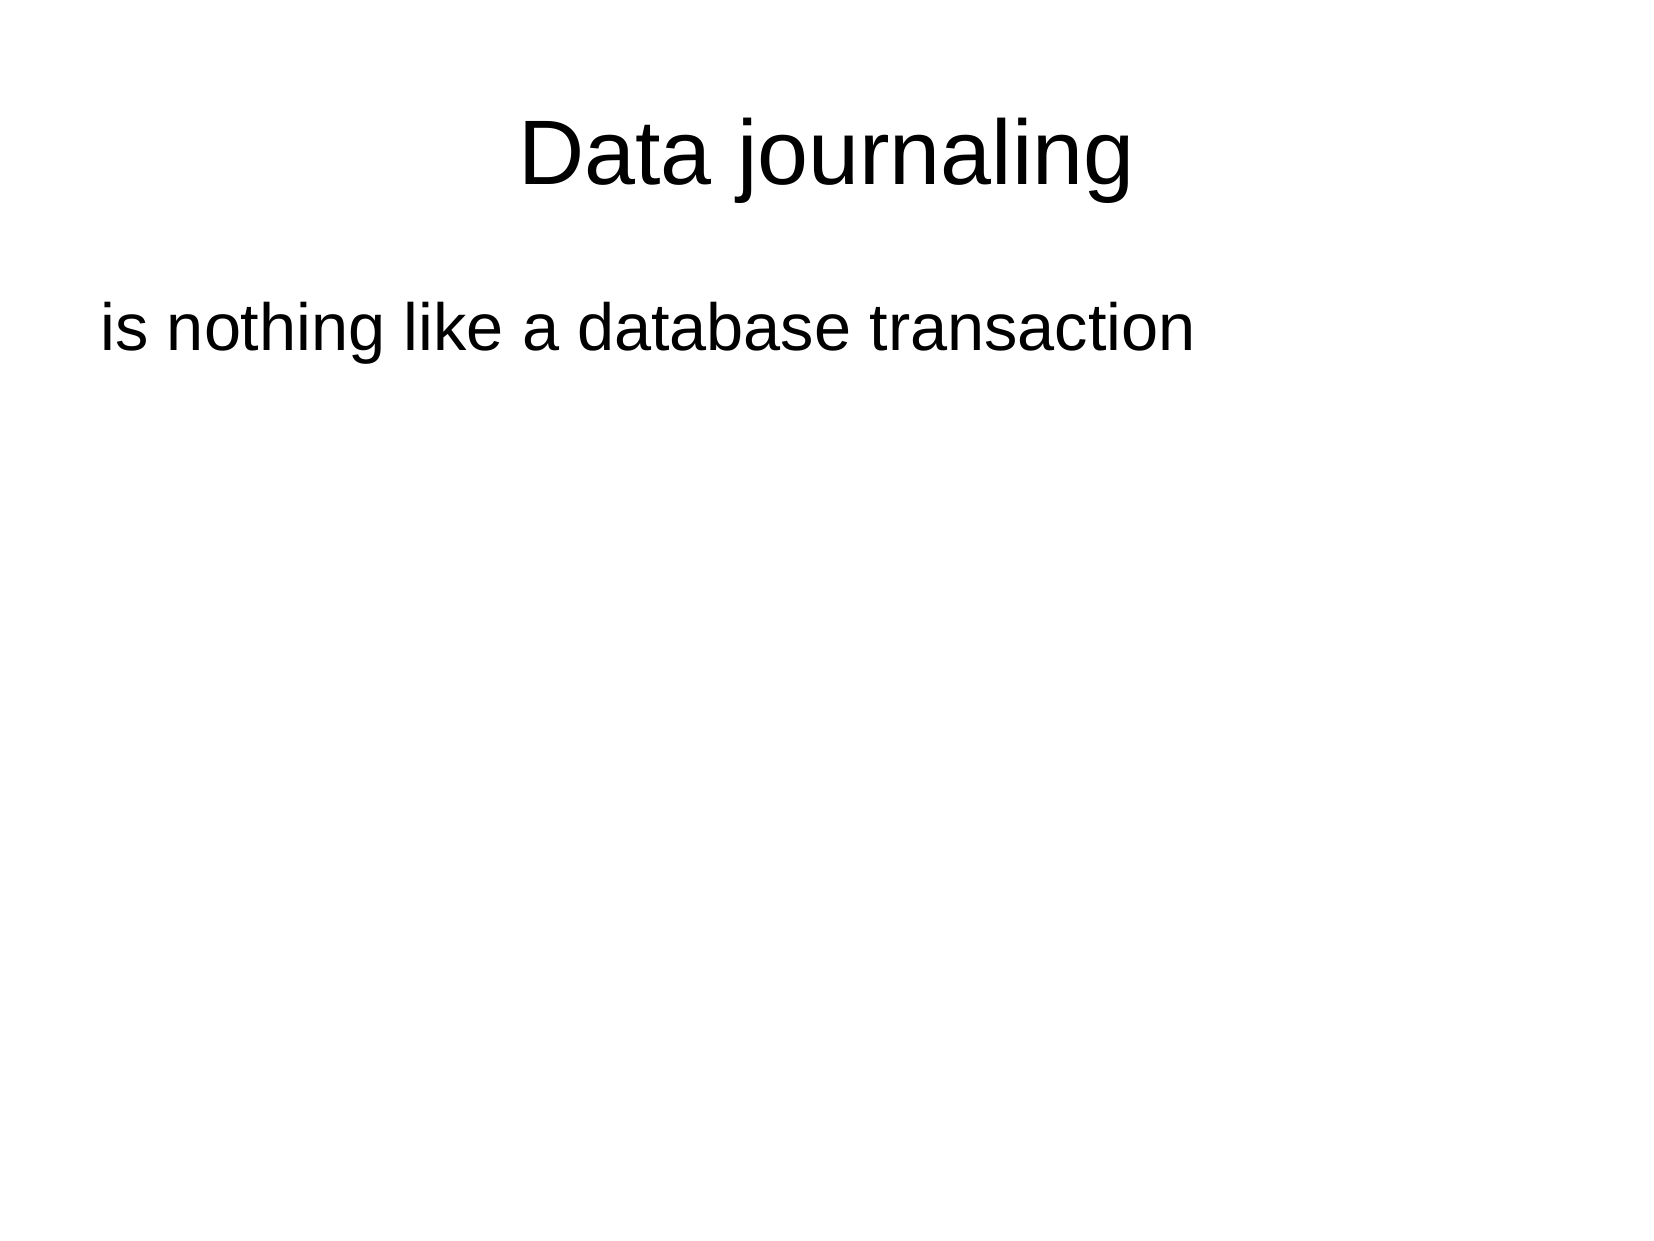

# Data journaling
is nothing like a database transaction